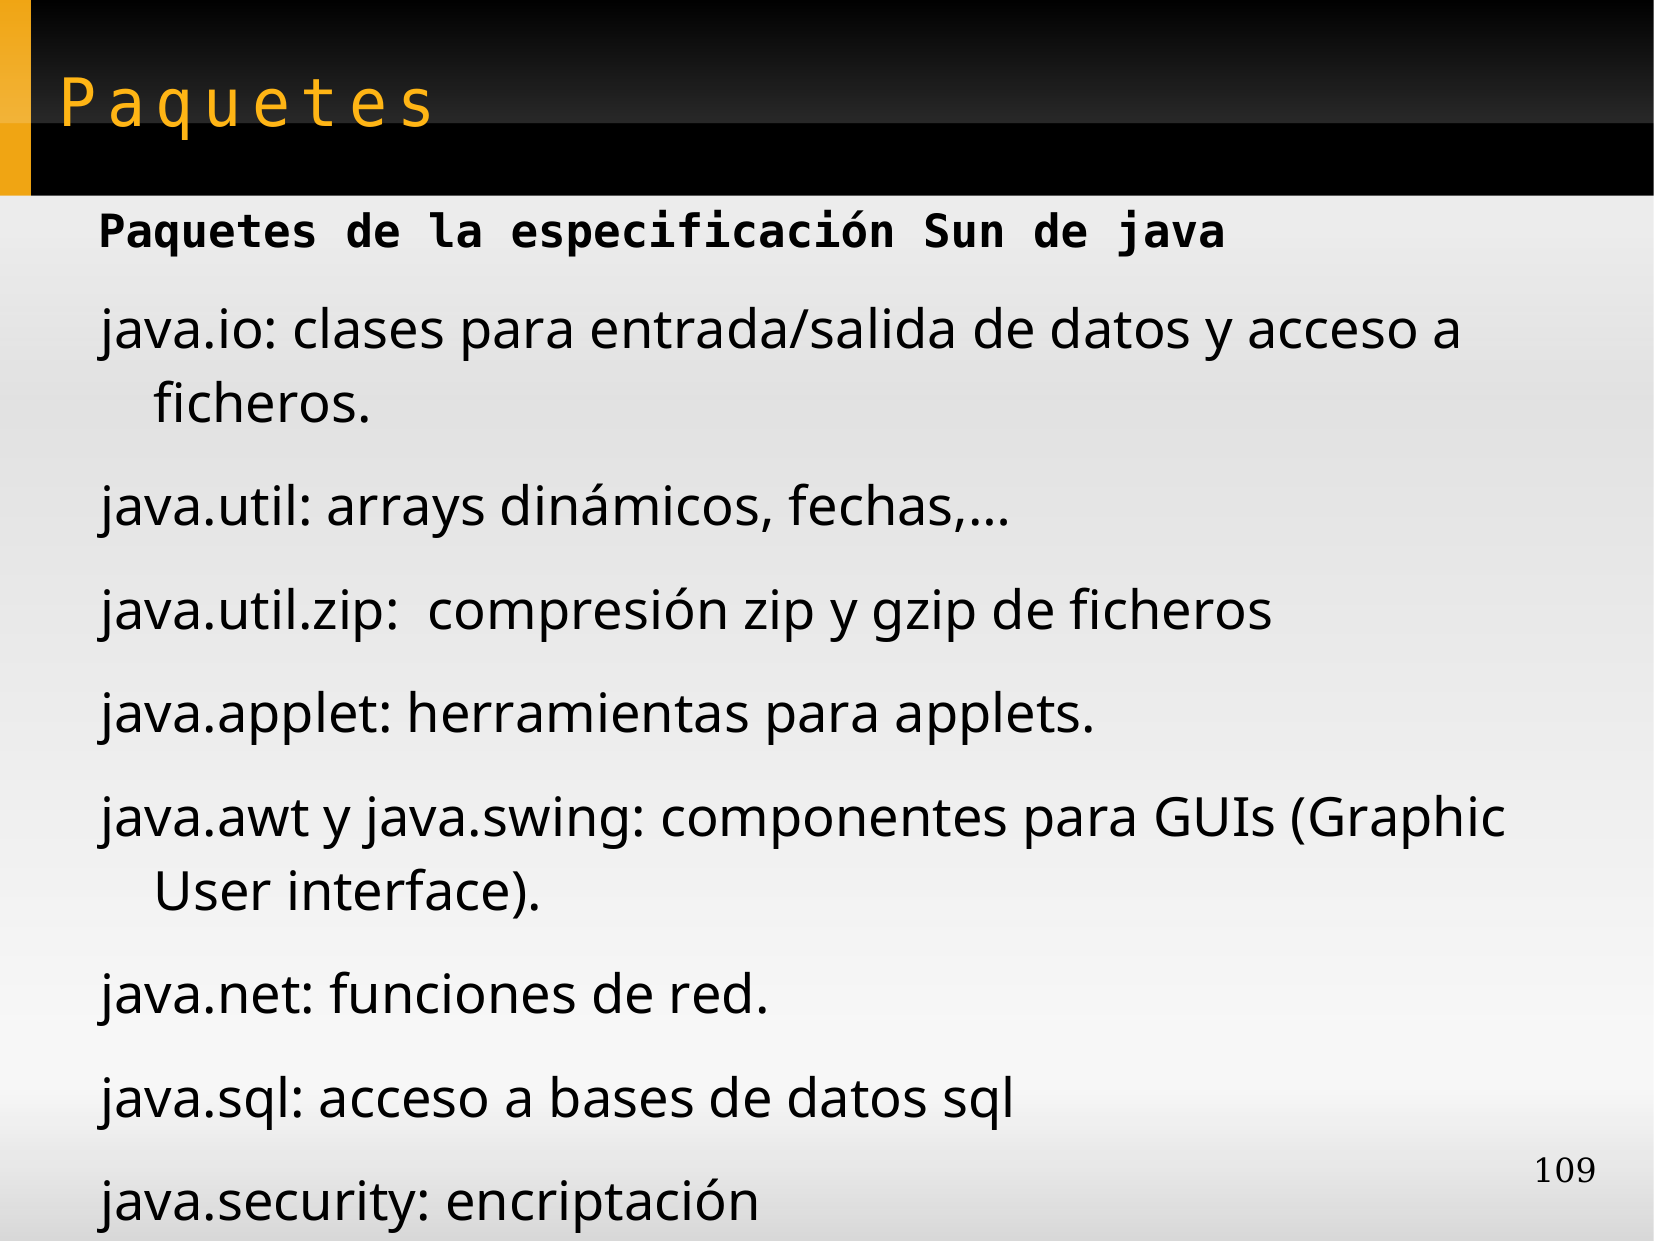

# Paquetes
Paquetes de la especificación Sun de java
java.io: clases para entrada/salida de datos y acceso a ficheros.
java.util: arrays dinámicos, fechas,…
java.util.zip: compresión zip y gzip de ficheros
java.applet: herramientas para applets.
java.awt y java.swing: componentes para GUIs (Graphic User interface).
java.net: funciones de red.
java.sql: acceso a bases de datos sql
java.security: encriptación
...
109